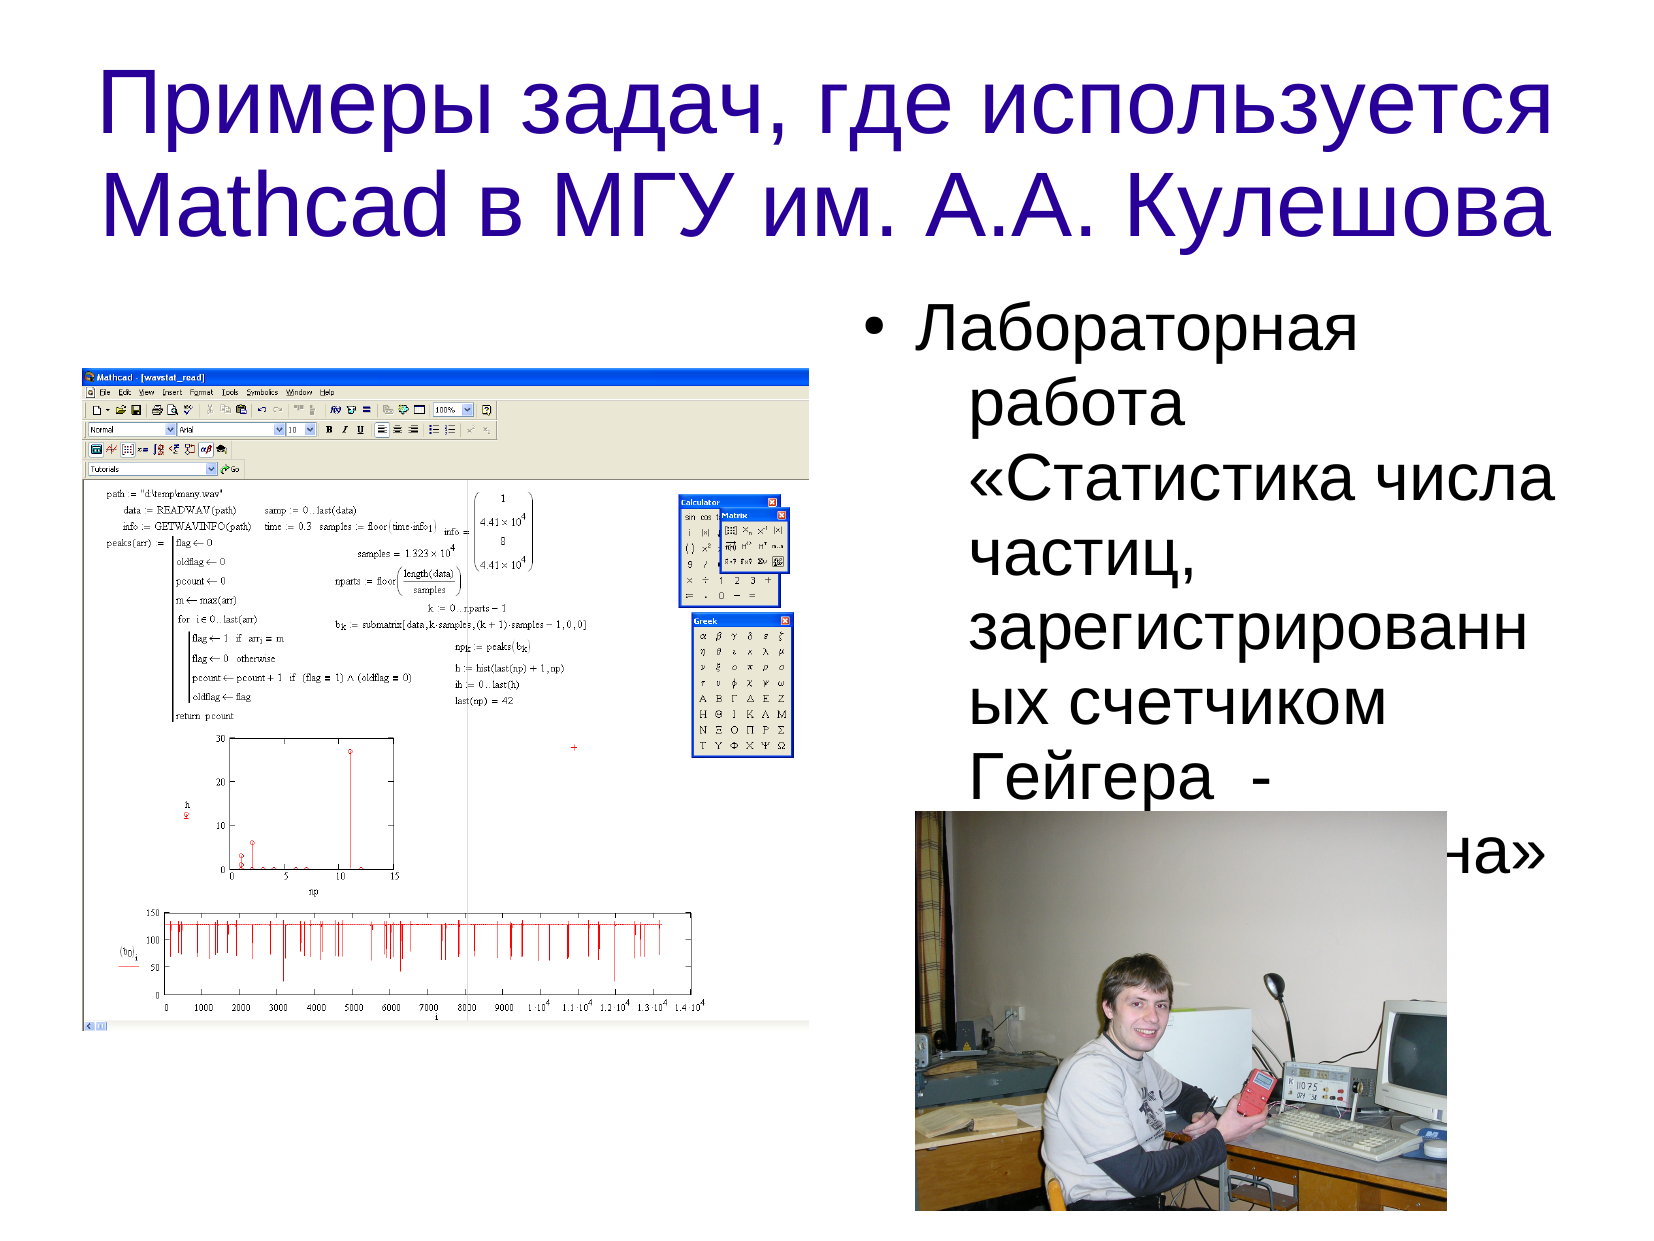

# Примеры задач, где используется Mathcad в МГУ им. А.А. Кулешова
Лабораторная работа «Статистика числа частиц, зарегистрированных счетчиком Гейгера - дозиметр «Сосна»